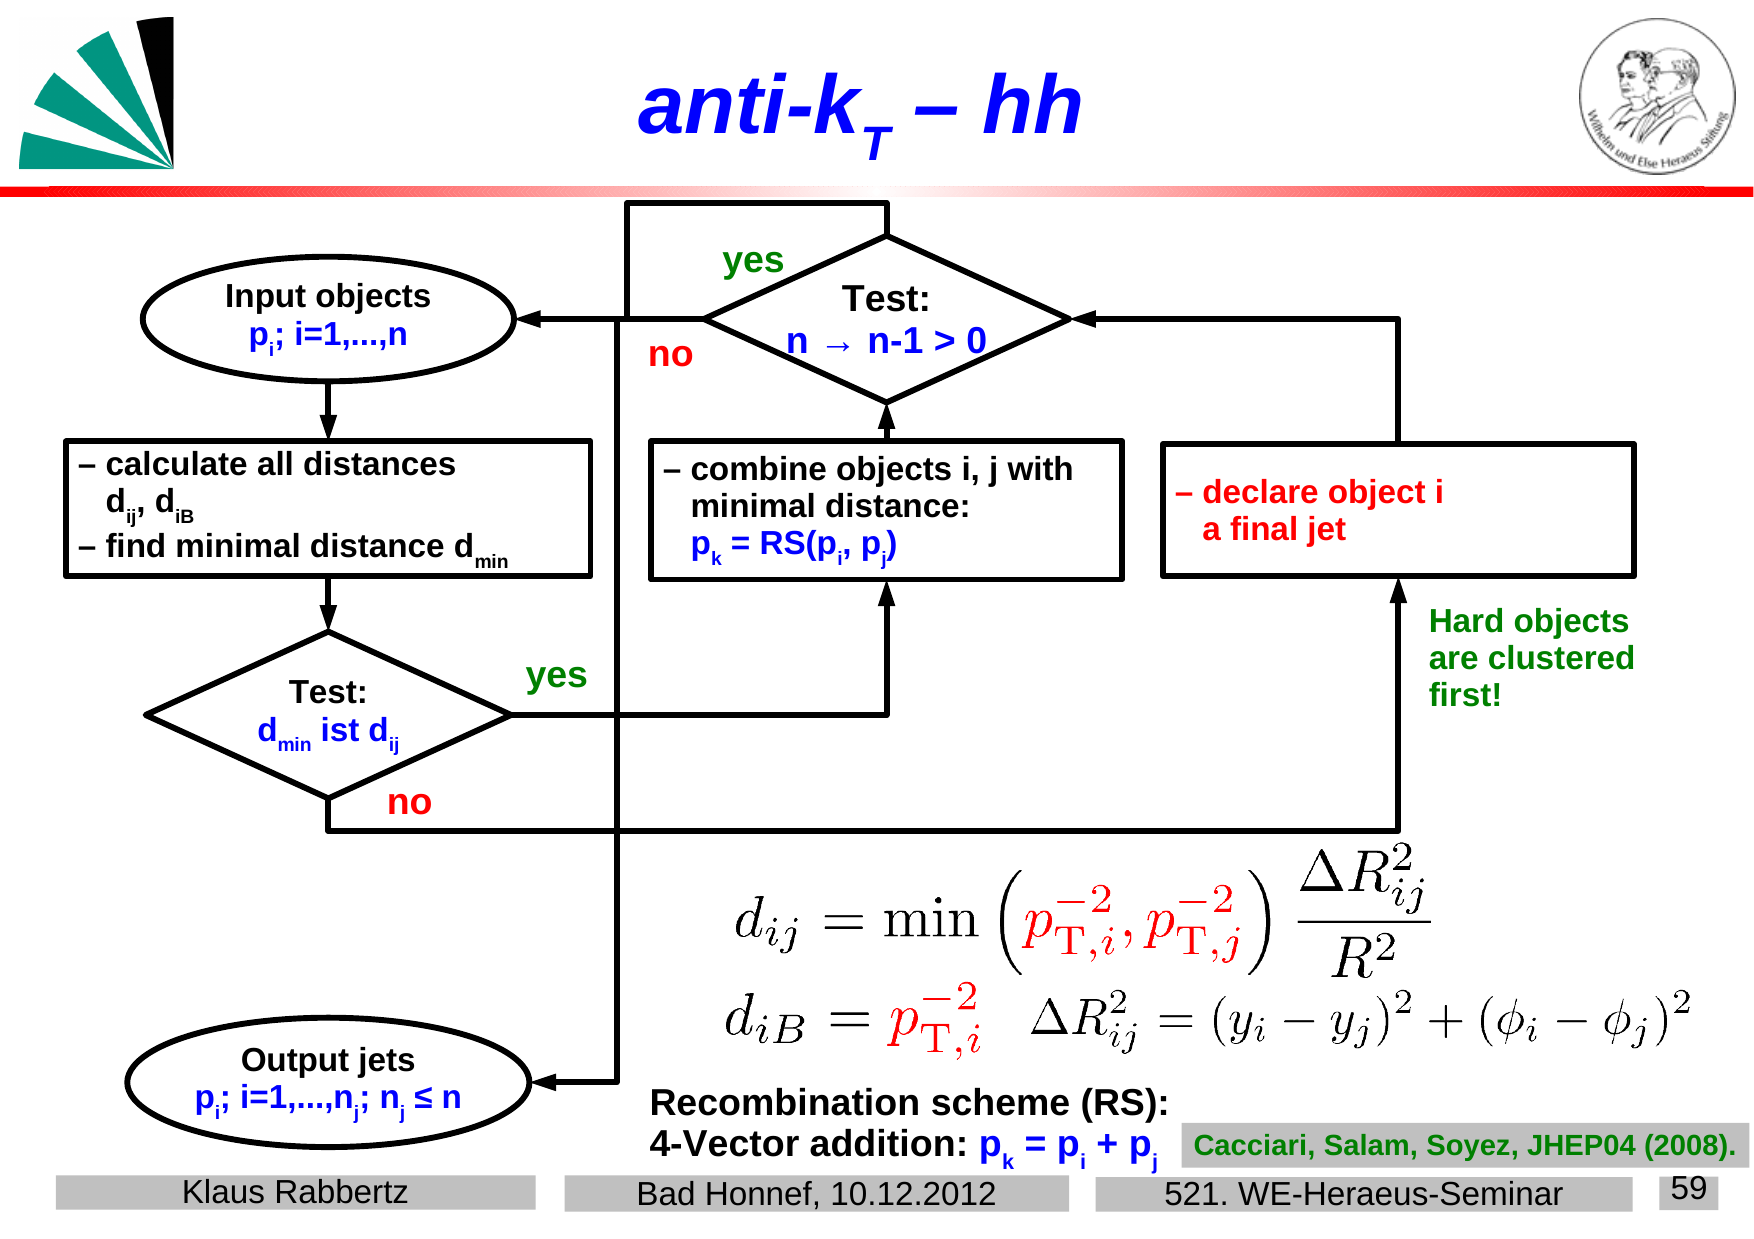

# anti-kT – hh
yes
Test:
n → n-1 > 0
Input objects
pi; i=1,...,n
no
– combine objects i, j with
 minimal distance:
 pk = RS(pi, pj)
– calculate all distances
 dij, diB
– find minimal distance dmin
– declare object i
 a final jet
Hard objects
are clustered
first!
Test:
dmin ist dij
yes
no
Output jets
pi; i=1,...,nj; nj ≤ n
Recombination scheme (RS):
4-Vector addition: pk = pi + pj
Cacciari, Salam, Soyez, JHEP04 (2008).